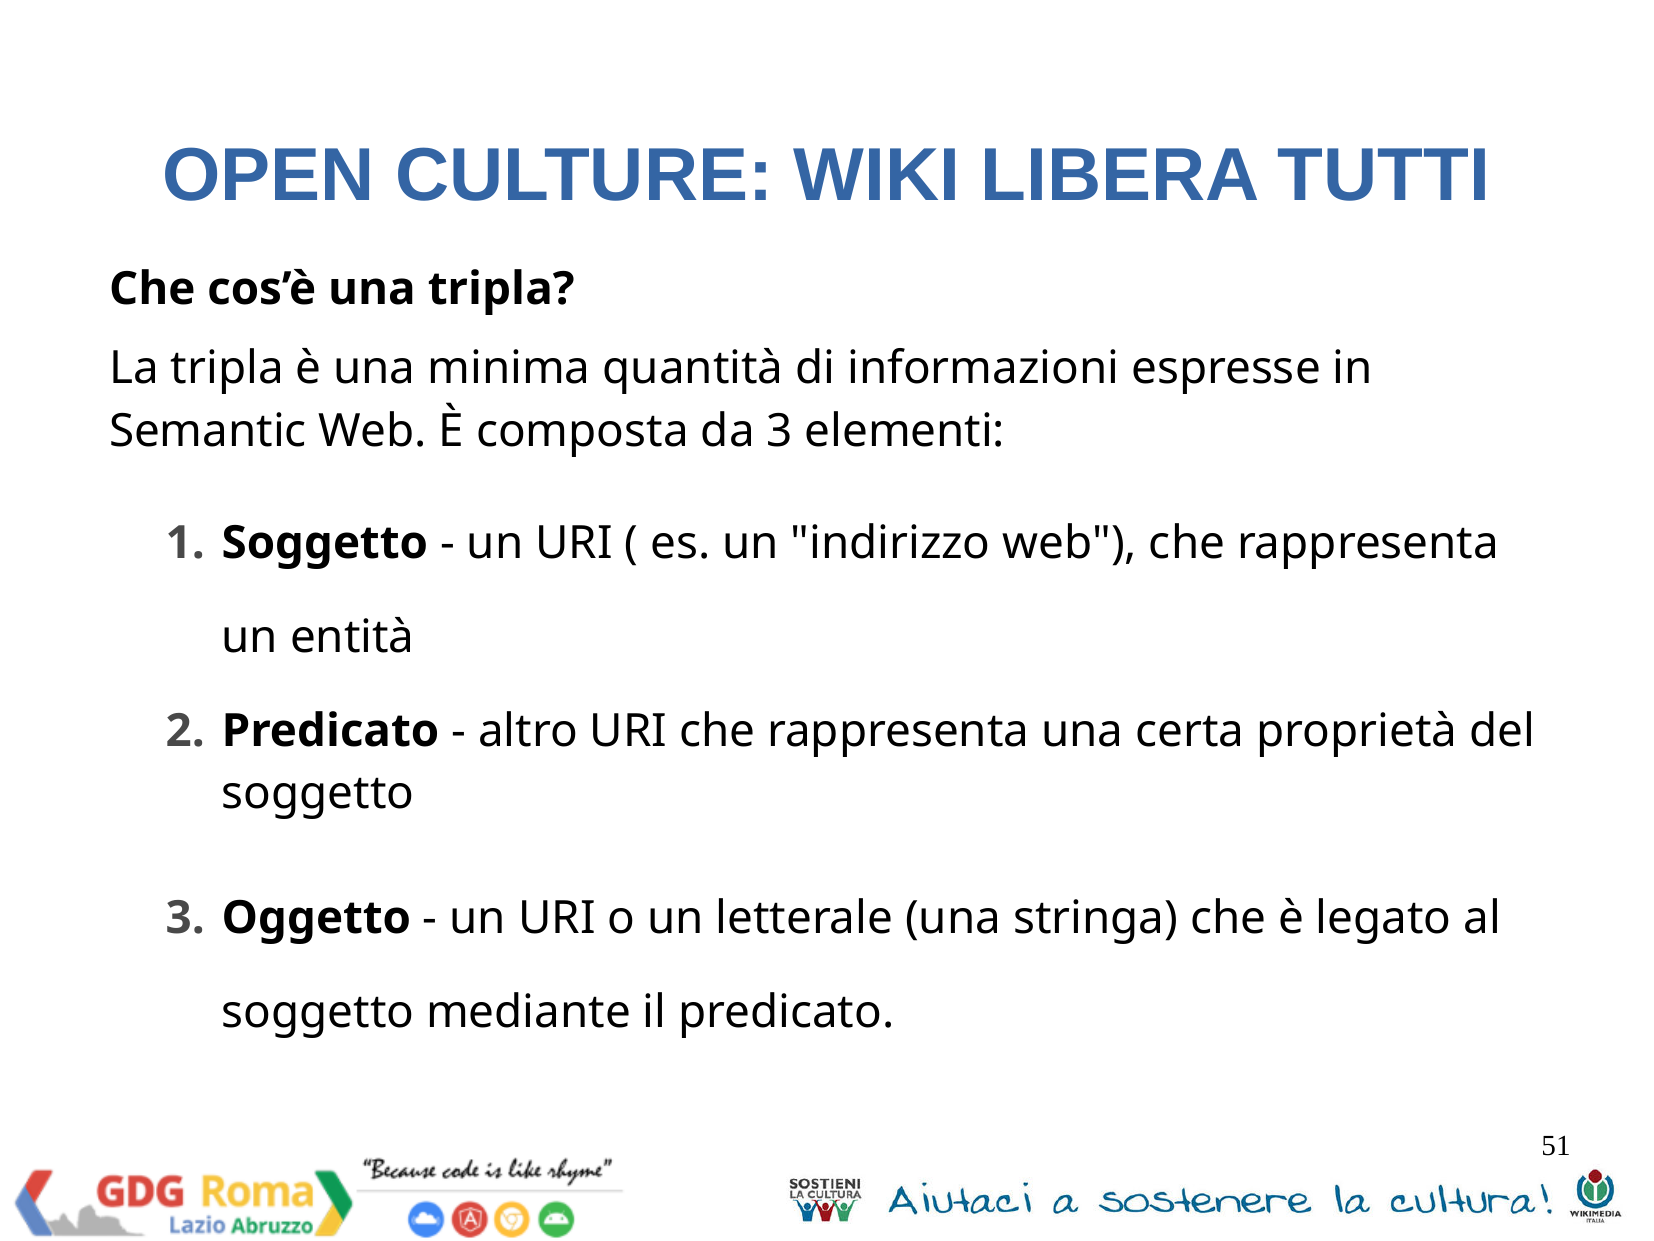

# OPEN CULTURE: WIKI LIBERA TUTTI
Che cos’è una tripla?
La tripla è una minima quantità di informazioni espresse in Semantic Web. È composta da 3 elementi:
Soggetto - un URI ( es. un "indirizzo web"), che rappresenta un entità
Predicato - altro URI che rappresenta una certa proprietà del soggetto
Oggetto - un URI o un letterale (una stringa) che è legato al soggetto mediante il predicato.
51